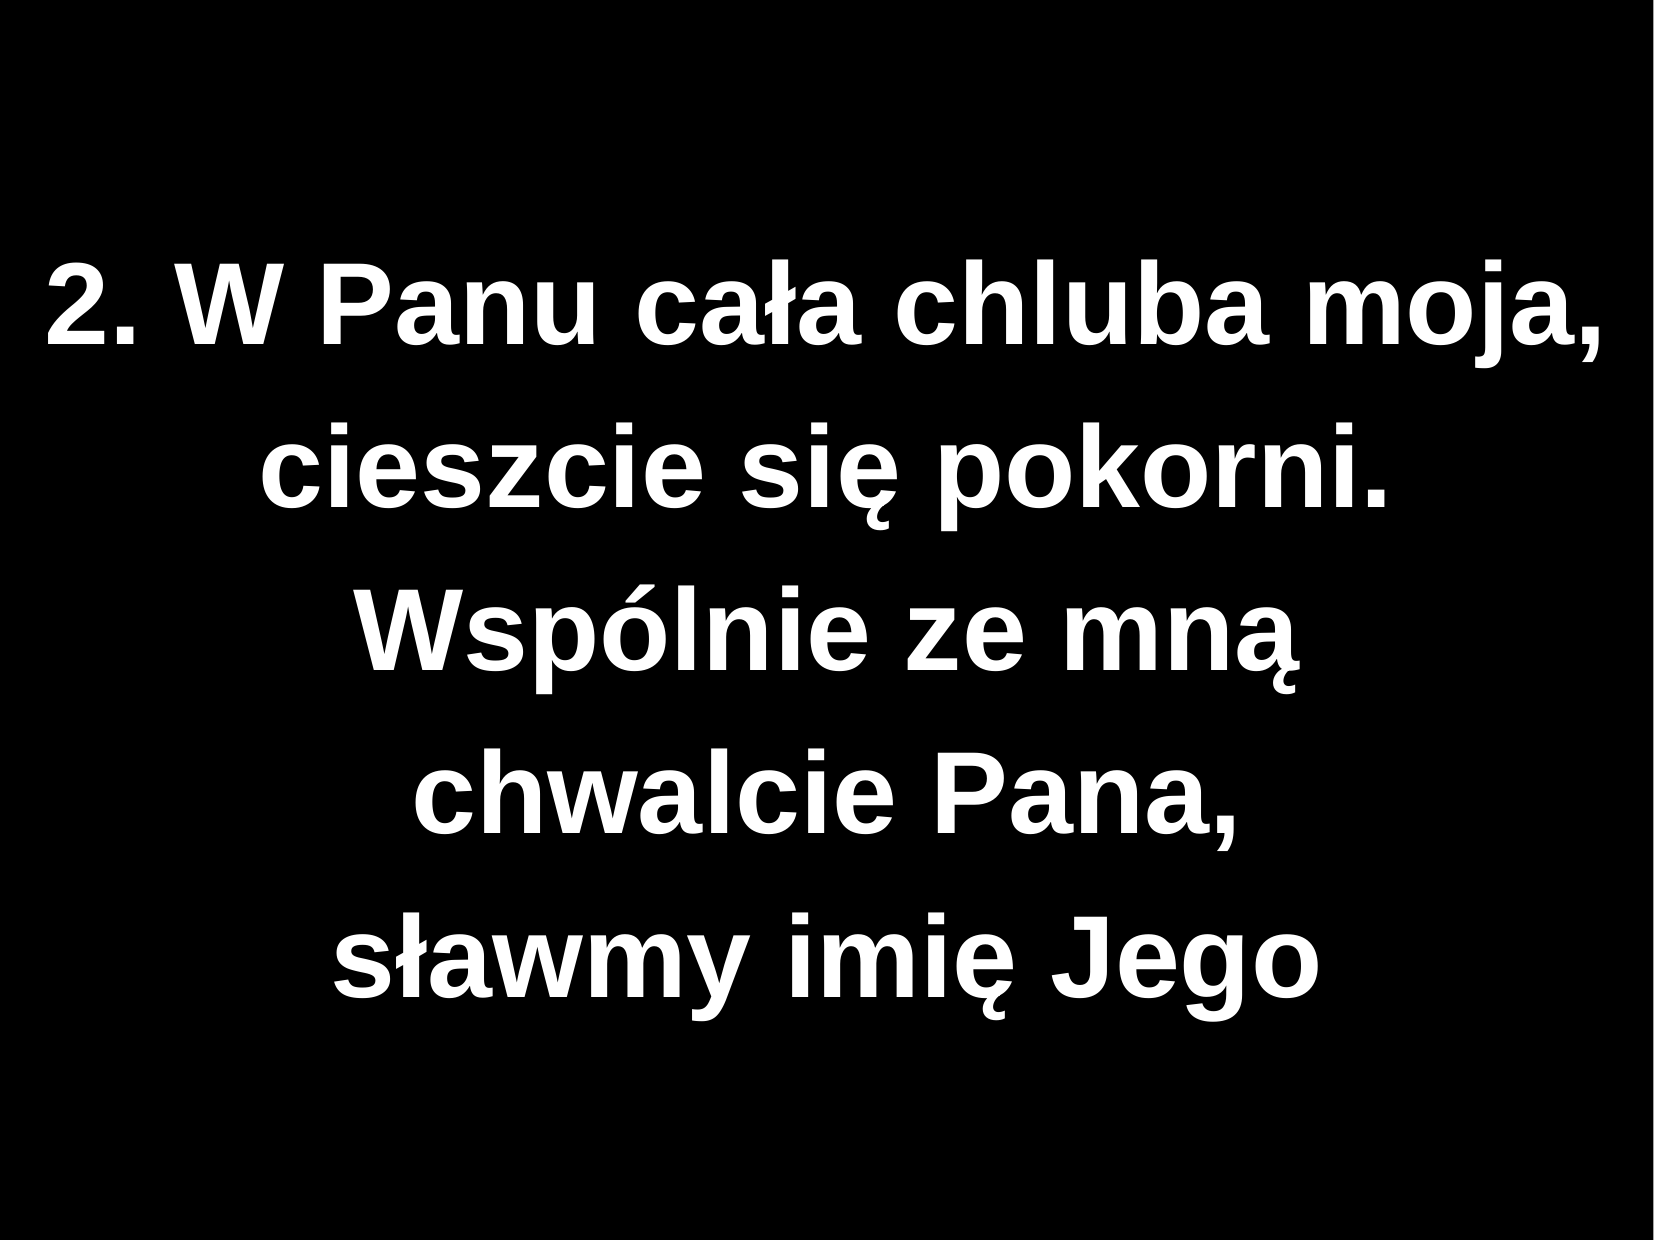

# 2. W Panu cała chluba moja,
cieszcie się pokorni.
Wspólnie ze mną
chwalcie Pana,
sławmy imię Jego